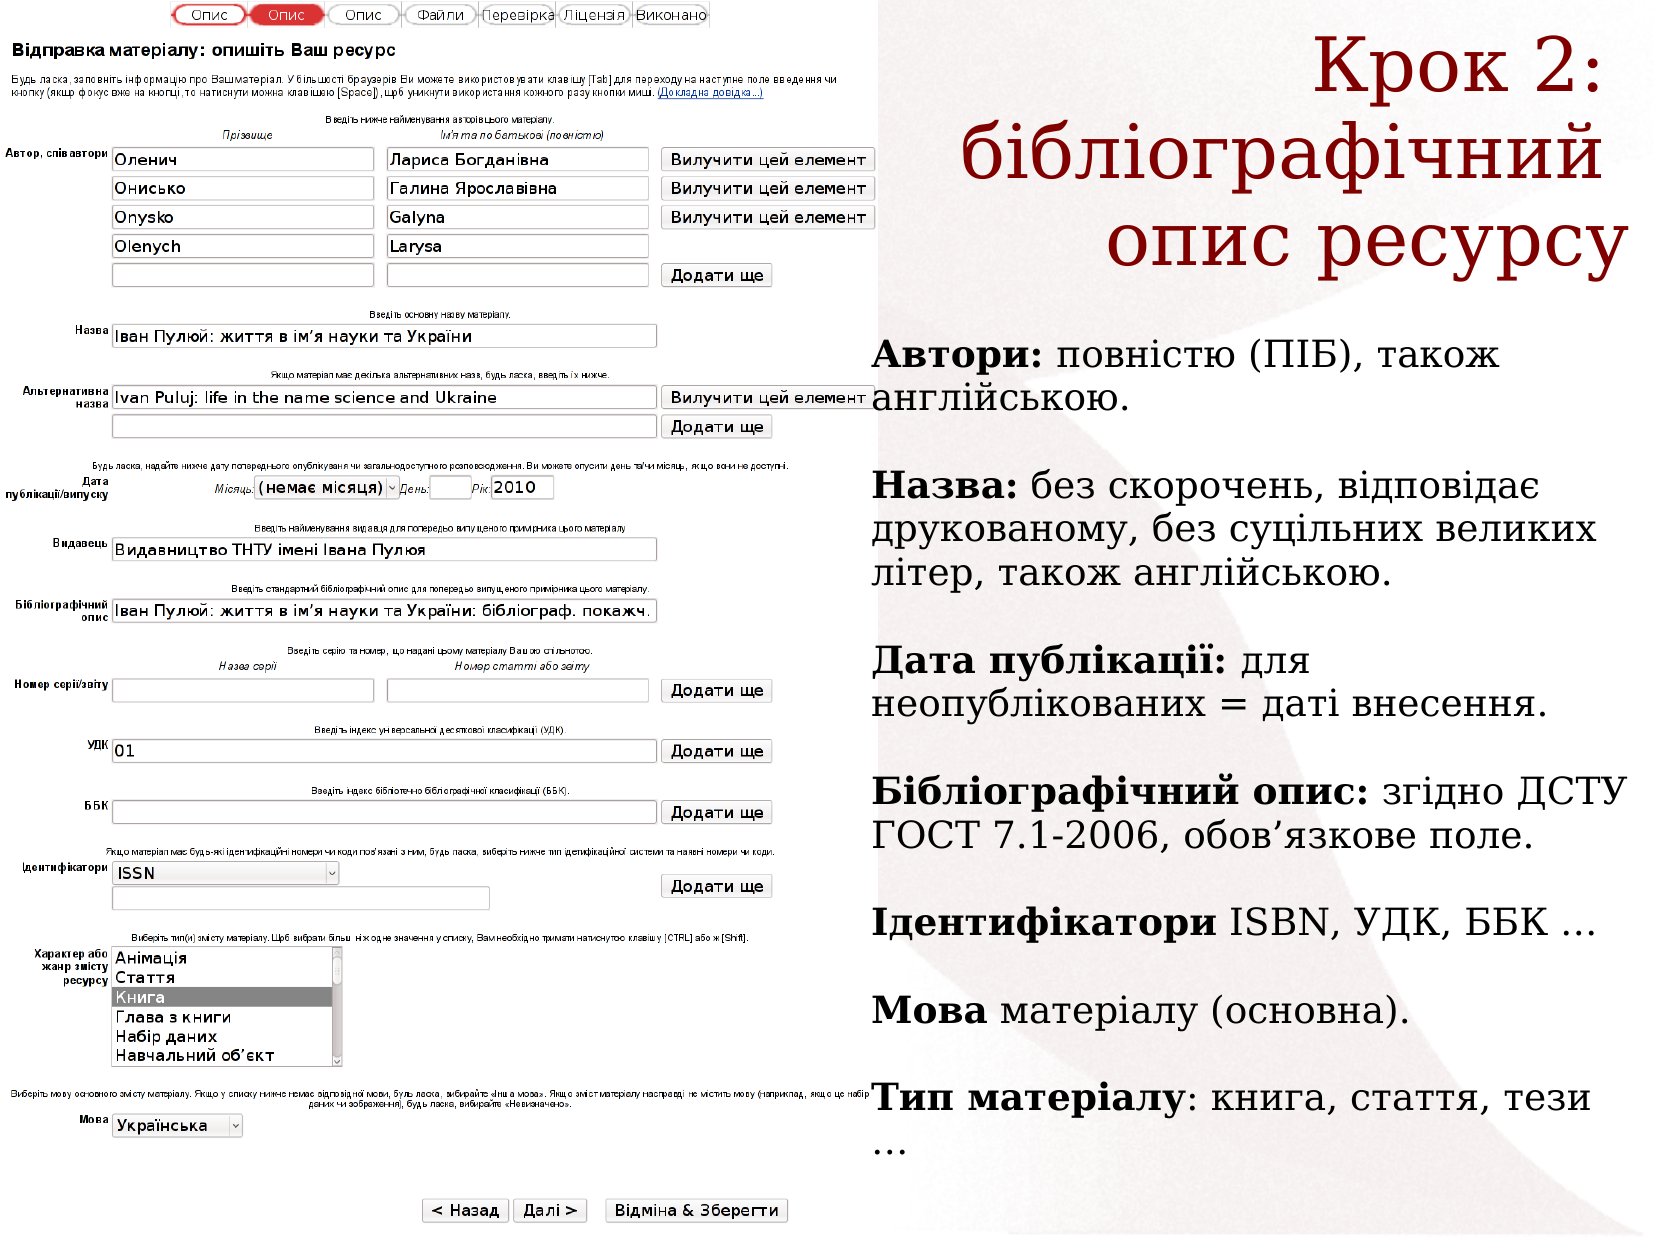

# Крок 2: бібліографічний опис ресурсу
Автори: повністю (ПІБ), також англійською.
Назва: без скорочень, відповідає друкованому, без суцільних великих літер, також англійською.
Дата публікації: для неопублікованих = даті внесення.
Бібліографічний опис: згідно ДСТУ ГОСТ 7.1-2006, обов’язкове поле.
Ідентифікатори ISBN, УДК, ББК …
Мова матеріалу (основна).
Тип матеріалу: книга, стаття, тези …